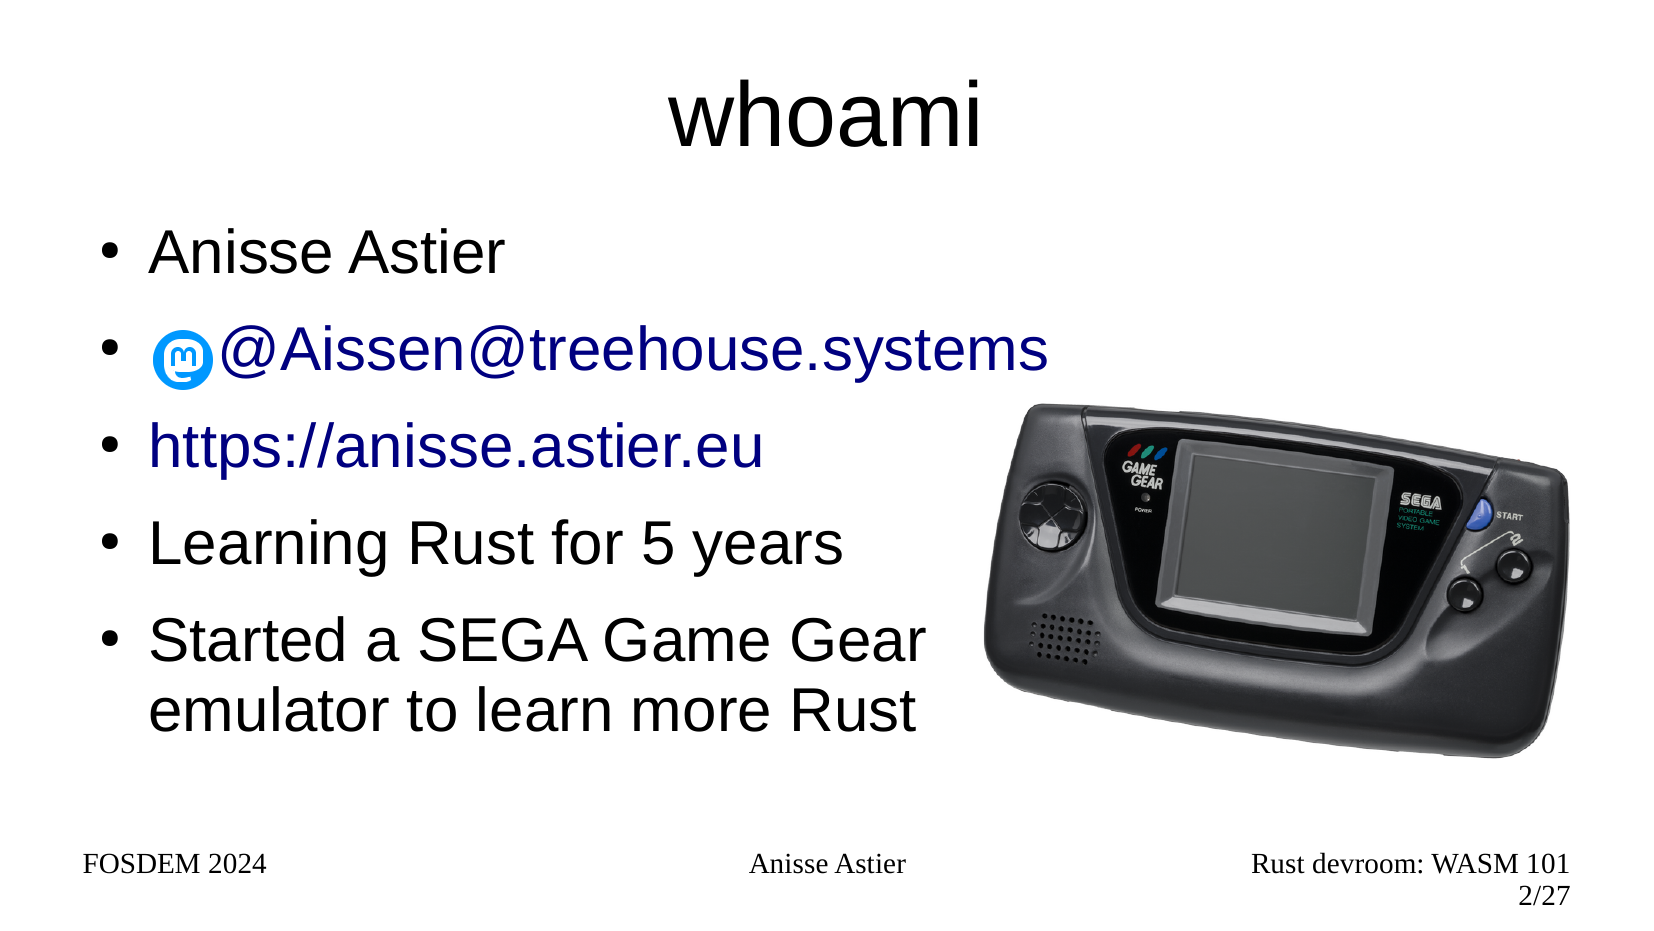

# whoami
Anisse Astier
 @Aissen@treehouse.systems
https://anisse.astier.eu
Learning Rust for 5 years
Started a SEGA Game Gear emulator to learn more Rust
2